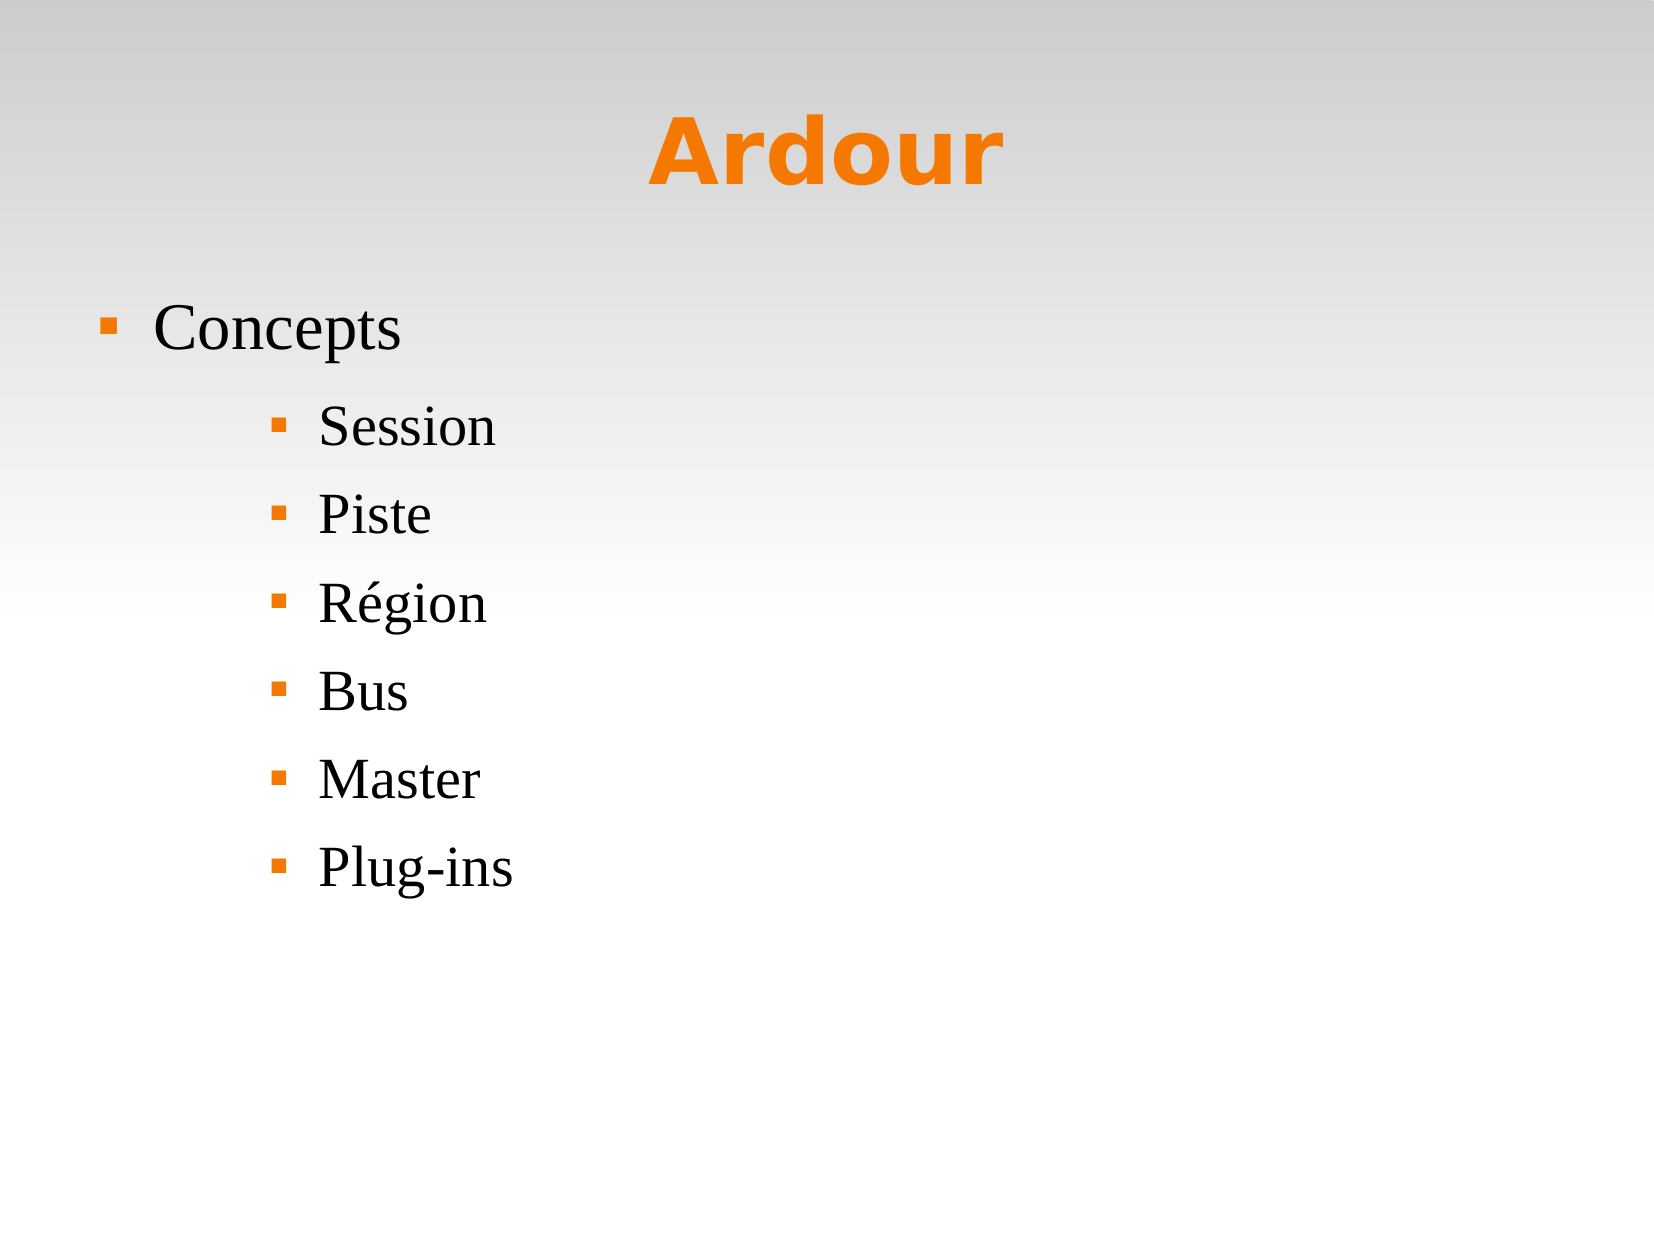

# Ardour
Concepts
Session
Piste
Région
Bus
Master
Plug-ins